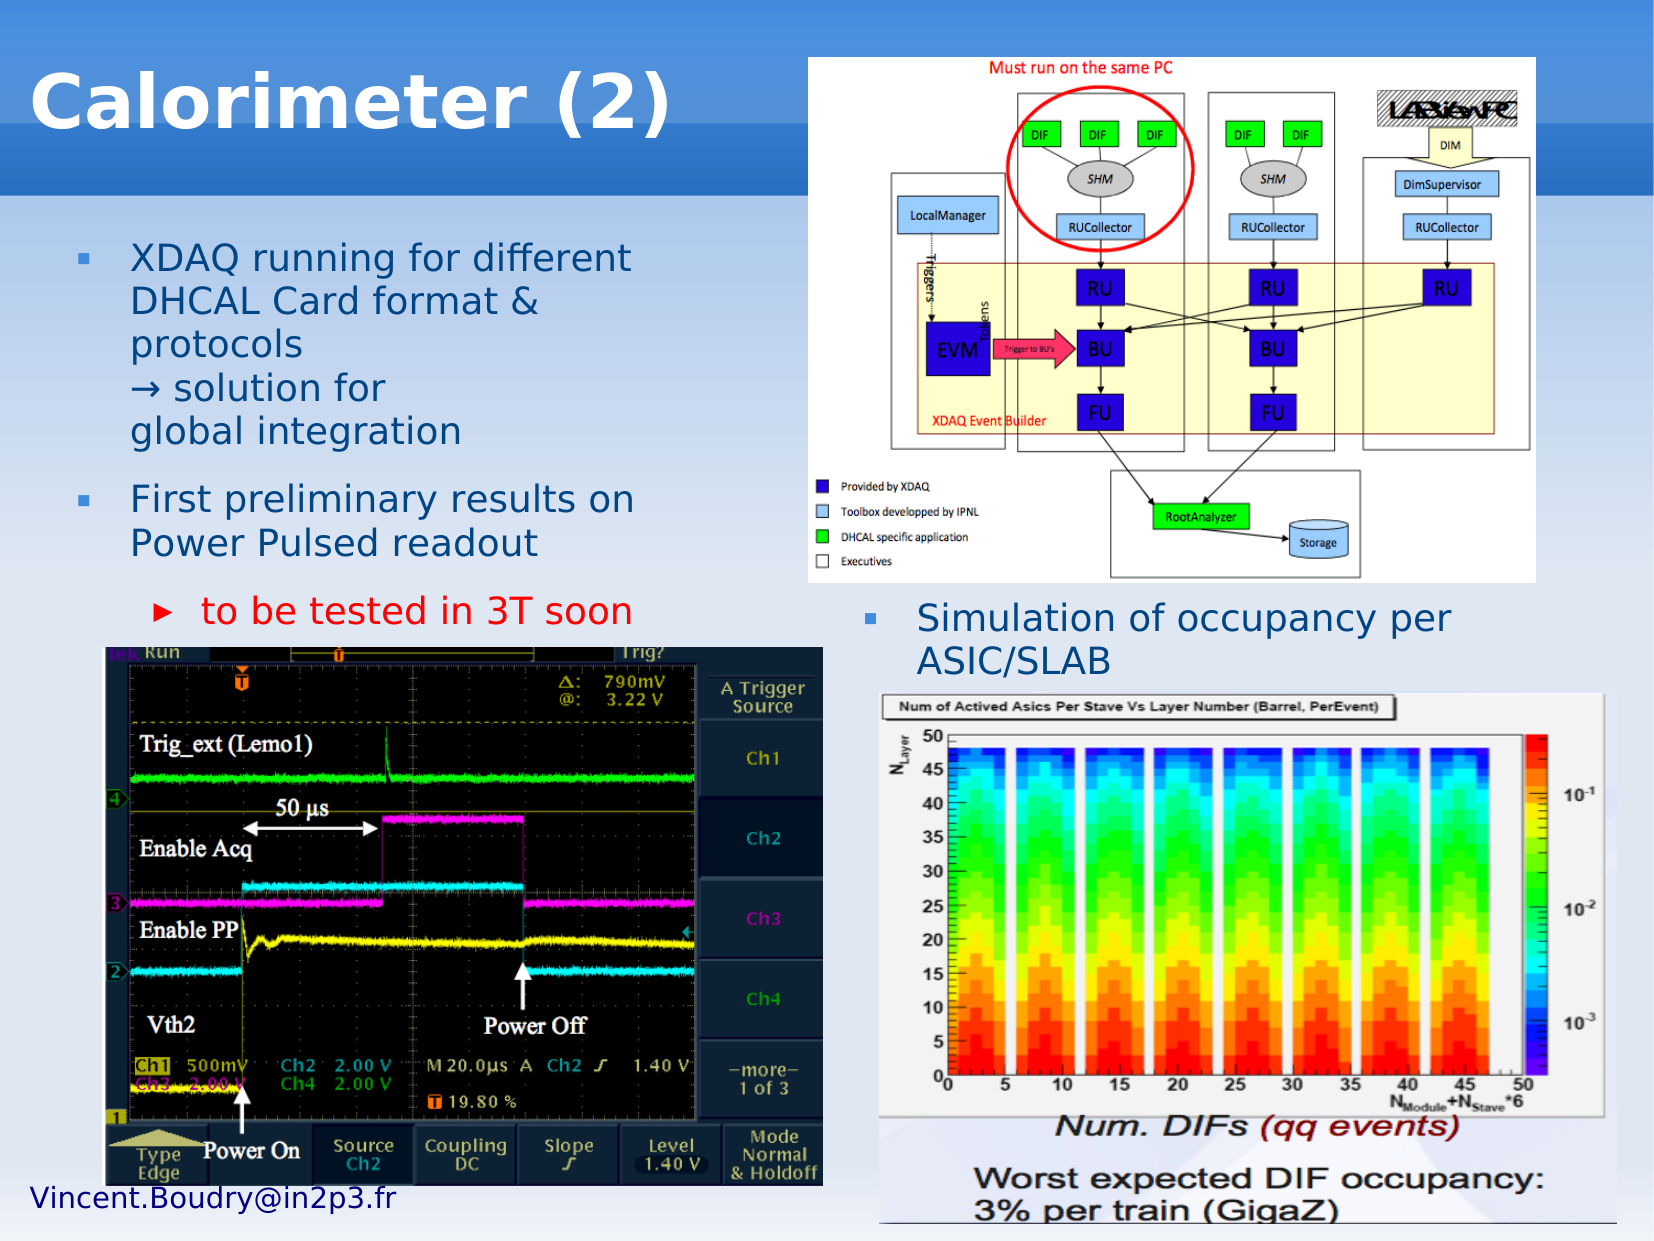

# Calorimeter (2)
XDAQ running for different
DHCAL Card format &
protocols
→ solution for
global integration
First preliminary results on
Power Pulsed readout
to be tested in 3T soon
Simulation of occupancy per ASIC/SLAB